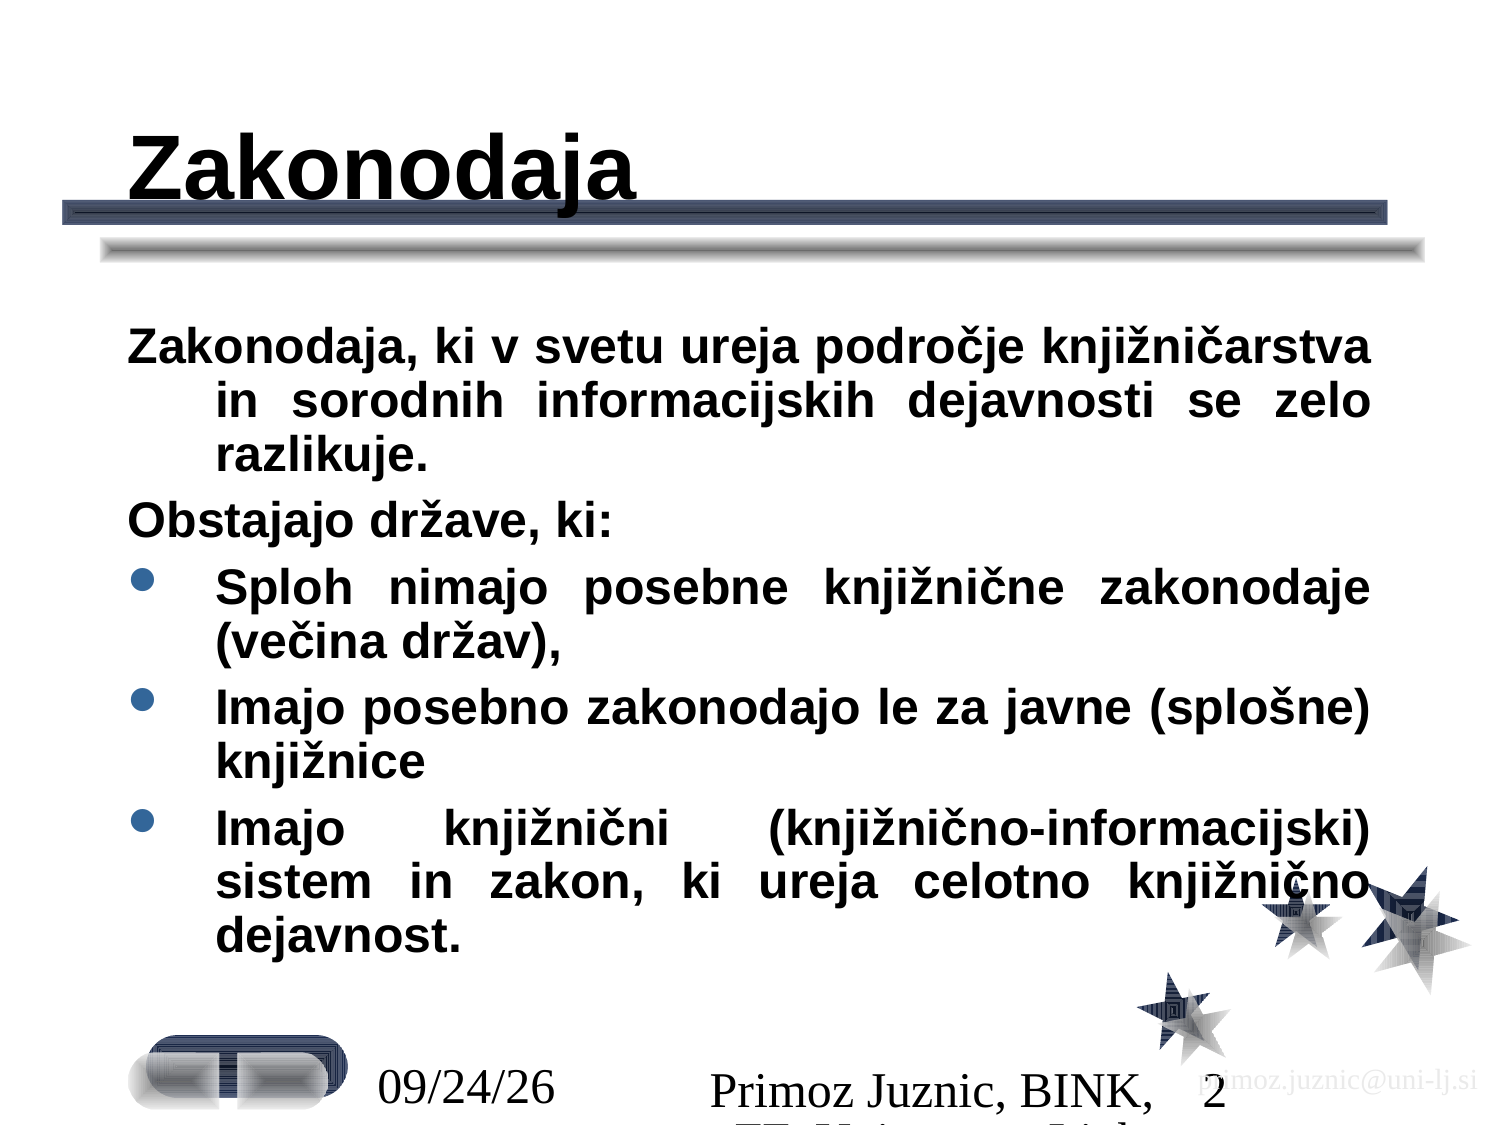

# Zakonodaja
Zakonodaja, ki v svetu ureja področje knjižničarstva in sorodnih informacijskih dejavnosti se zelo razlikuje.
Obstajajo države, ki:
Sploh nimajo posebne knjižnične zakonodaje (večina držav),
Imajo posebno zakonodajo le za javne (splošne) knjižnice
Imajo knjižnični (knjižnično-informacijski) sistem in zakon, ki ureja celotno knjižnično dejavnost.
Primoz Juznic, BINK, FF, Univerza v Ljubljani
2